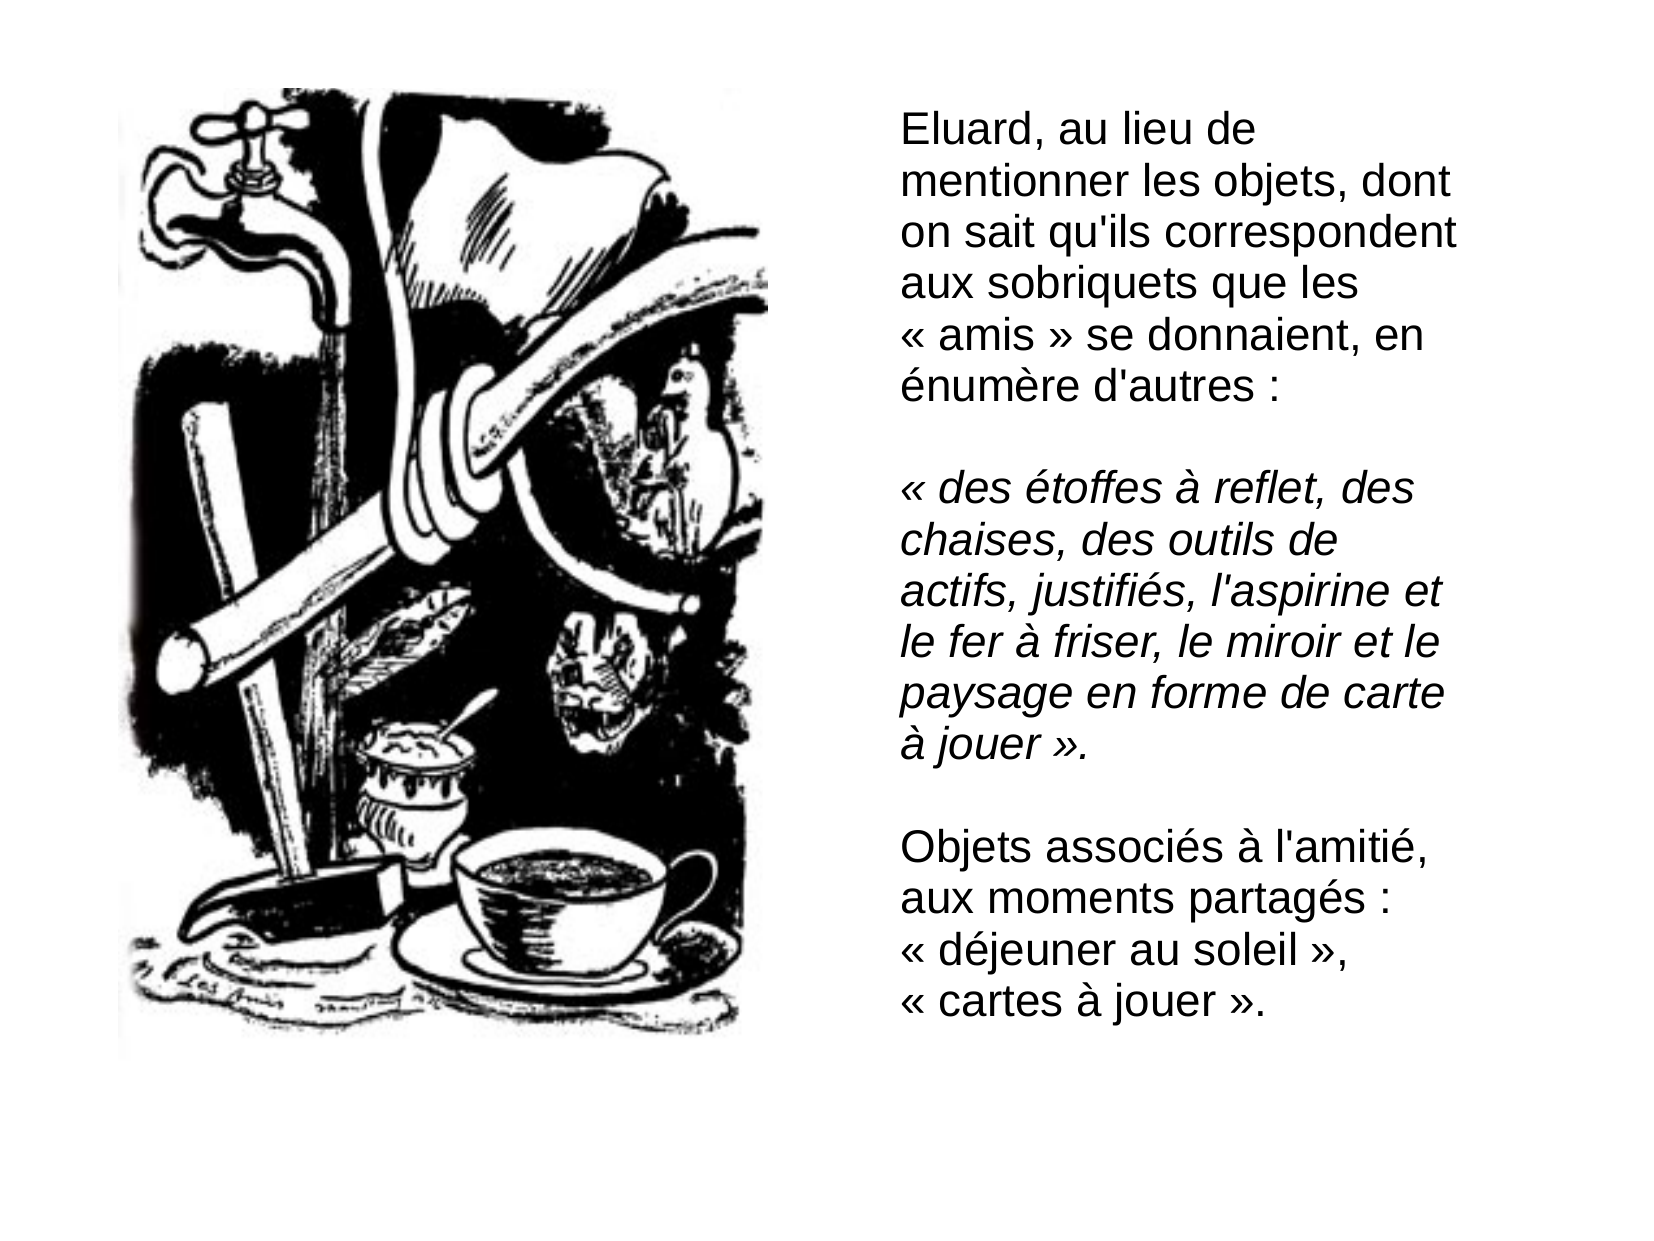

Eluard, au lieu de mentionner les objets, dont on sait qu'ils correspondent aux sobriquets que les « amis » se donnaient, en énumère d'autres :
« des étoffes à reflet, des chaises, des outils de actifs, justifiés, l'aspirine et le fer à friser, le miroir et le paysage en forme de carte à jouer ».
Objets associés à l'amitié, aux moments partagés : « déjeuner au soleil », « cartes à jouer ».